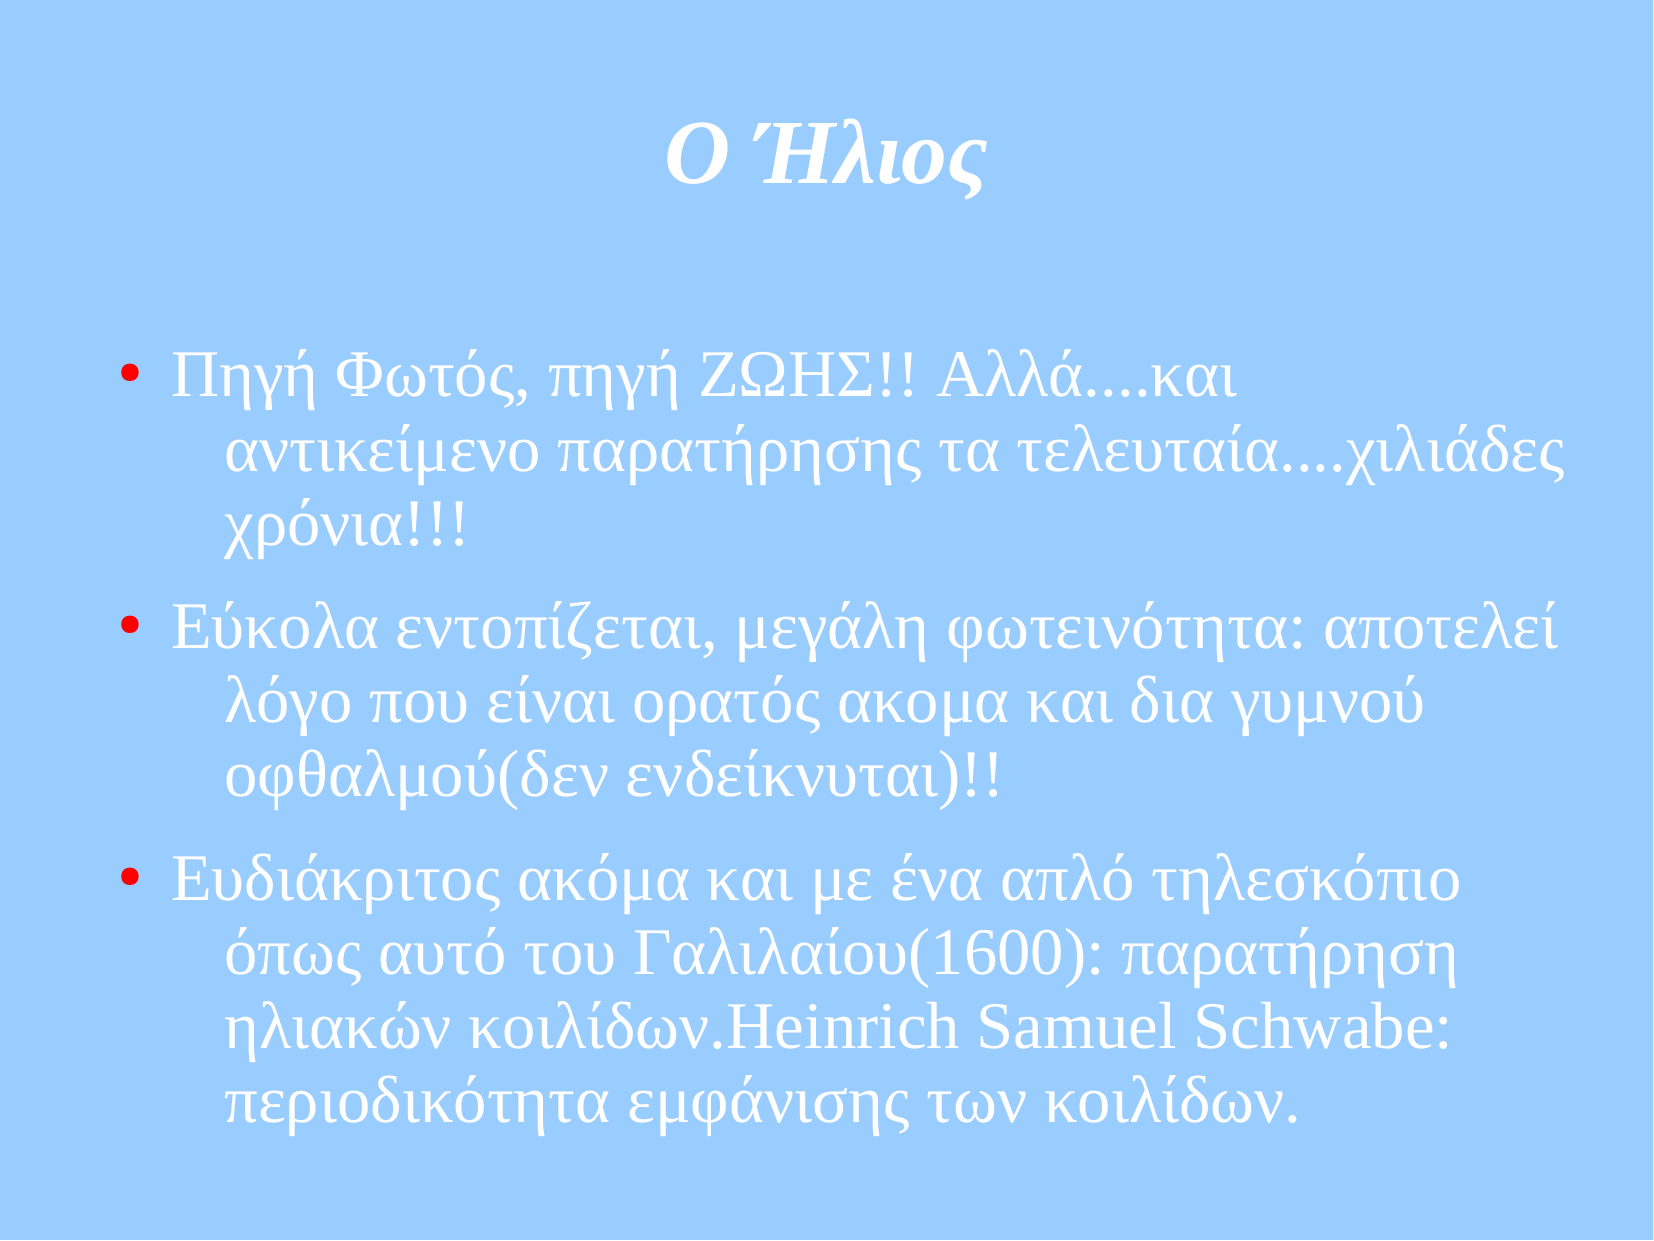

# Ο Ήλιος
Πηγή Φωτός, πηγή ΖΩΗΣ!! Αλλά....και αντικείμενο παρατήρησης τα τελευταία....χιλιάδες χρόνια!!!
Εύκολα εντοπίζεται, μεγάλη φωτεινότητα: αποτελεί λόγο που είναι ορατός ακομα και δια γυμνού οφθαλμού(δεν ενδείκνυται)!!
Ευδιάκριτος ακόμα και με ένα απλό τηλεσκόπιο όπως αυτό του Γαλιλαίου(1600): παρατήρηση ηλιακών κοιλίδων.Heinrich Samuel Schwabe: περιοδικότητα εμφάνισης των κοιλίδων.